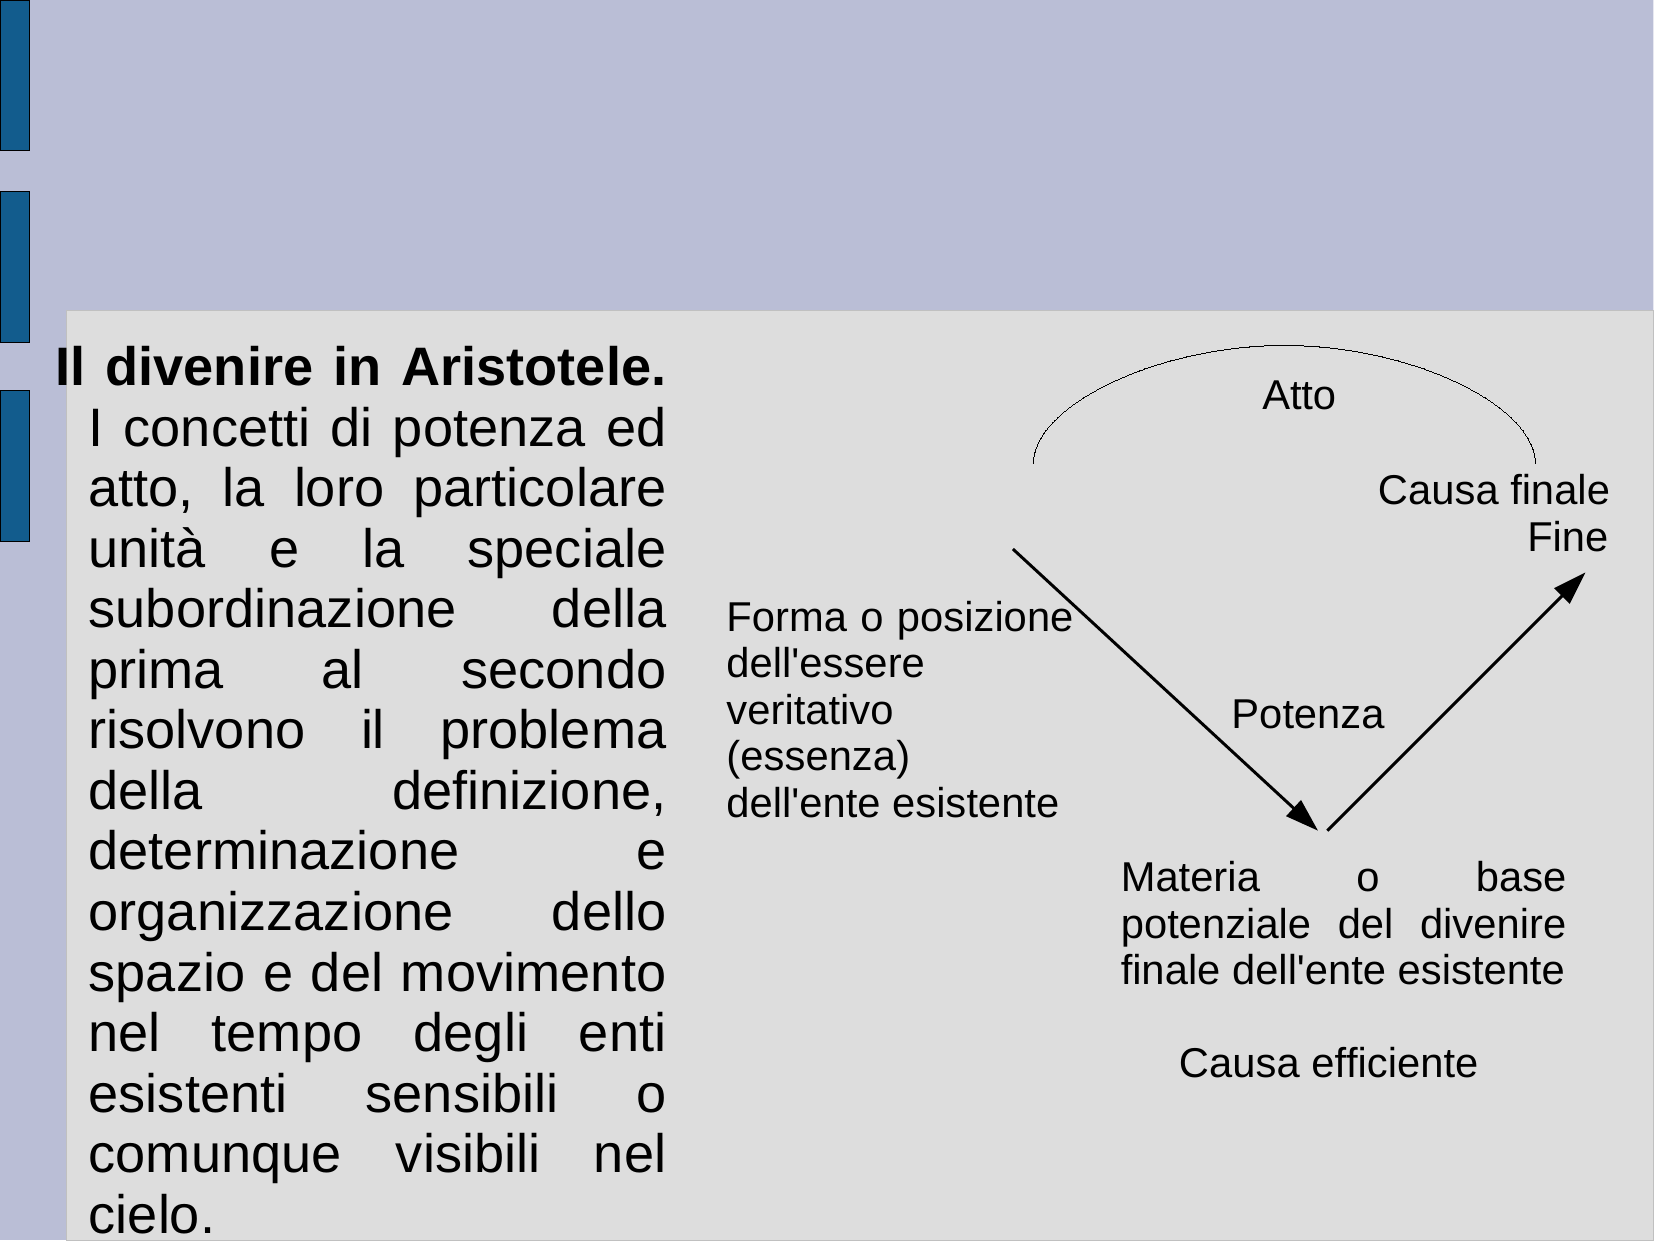

#
 Il divenire in Aristotele. I concetti di potenza ed atto, la loro particolare unità e la speciale subordinazione della prima al secondo risolvono il problema della definizione, determinazione e organizzazione dello spazio e del movimento nel tempo degli enti esistenti sensibili o comunque visibili nel cielo.
Atto
Causa finale
Fine
Forma o posizione dell'essere veritativo (essenza) dell'ente esistente
Potenza
Materia o base potenziale del divenire finale dell'ente esistente
Causa efficiente